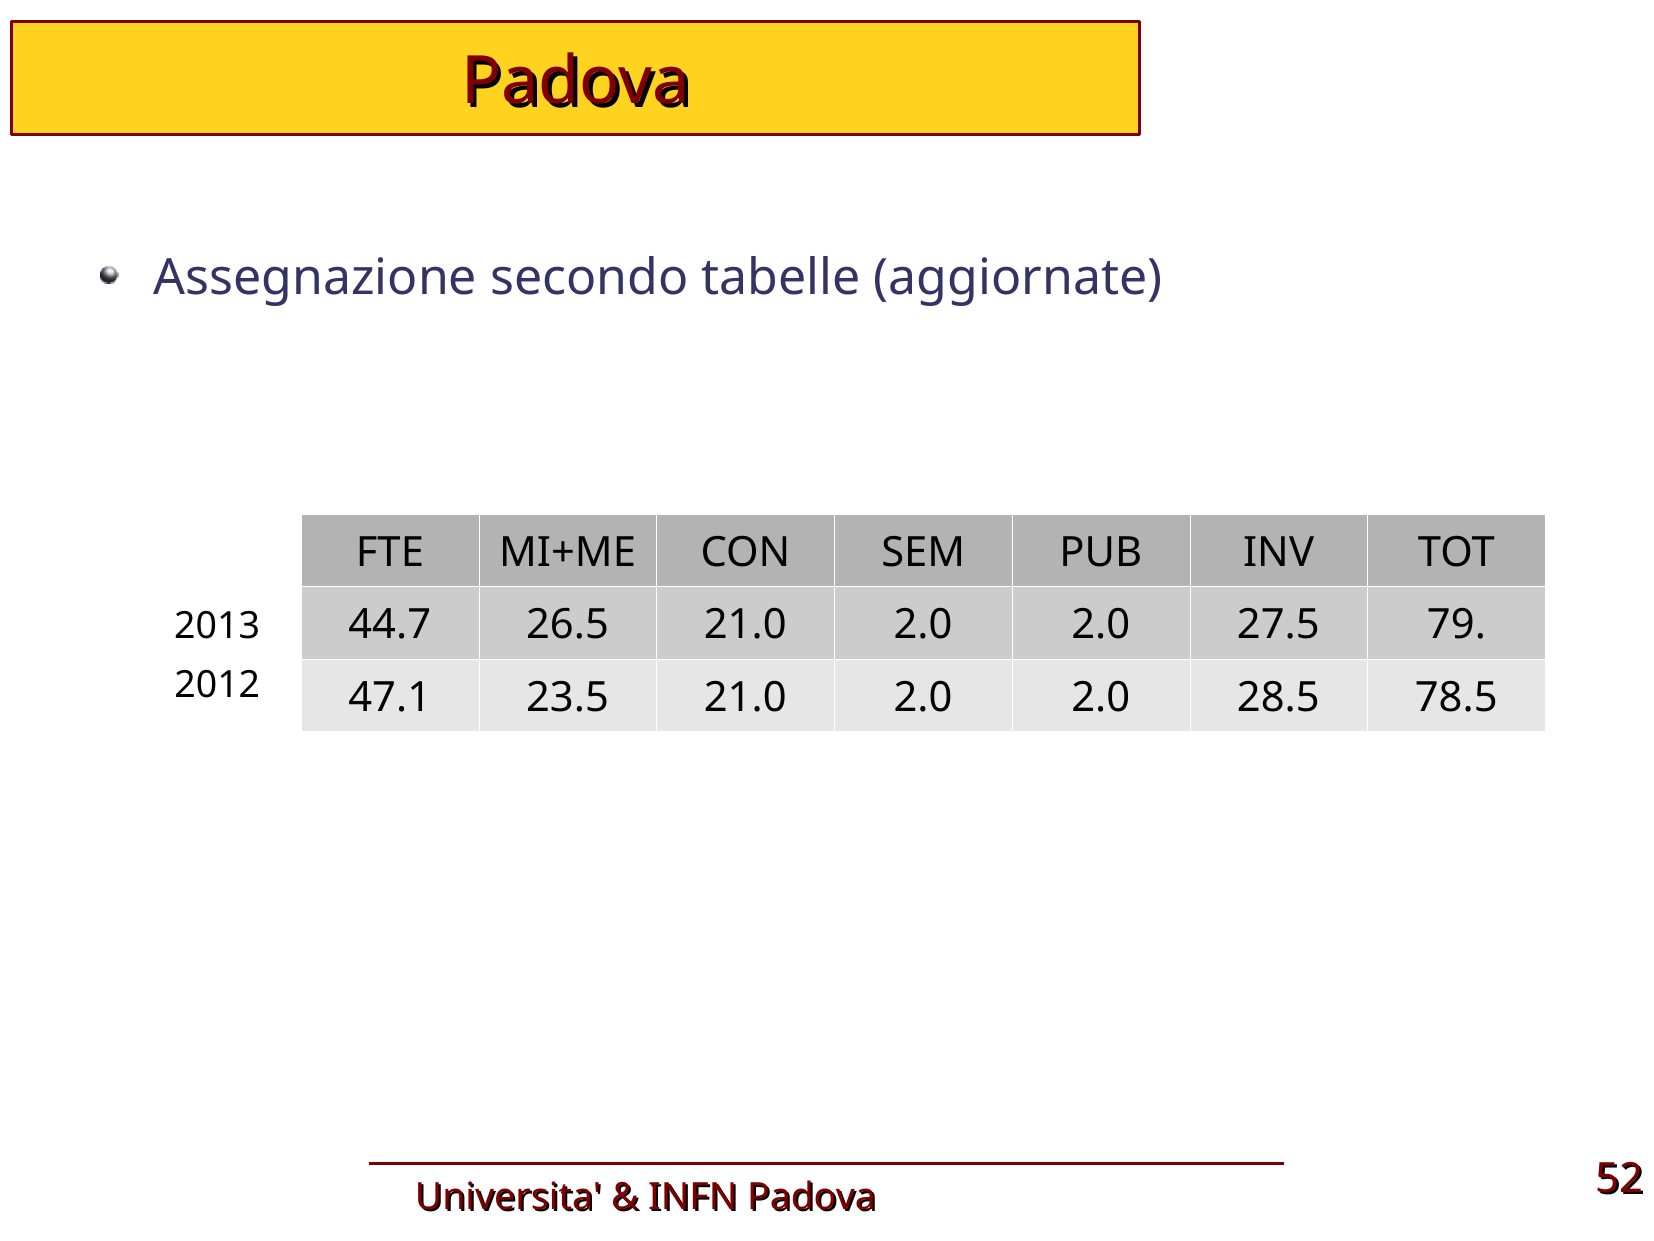

# Padova
Assegnazione secondo tabelle (aggiornate)
| FTE | MI+ME | CON | SEM | PUB | INV | TOT |
| --- | --- | --- | --- | --- | --- | --- |
| 44.7 | 26.5 | 21.0 | 2.0 | 2.0 | 27.5 | 79. |
| 47.1 | 23.5 | 21.0 | 2.0 | 2.0 | 28.5 | 78.5 |
2013
2012